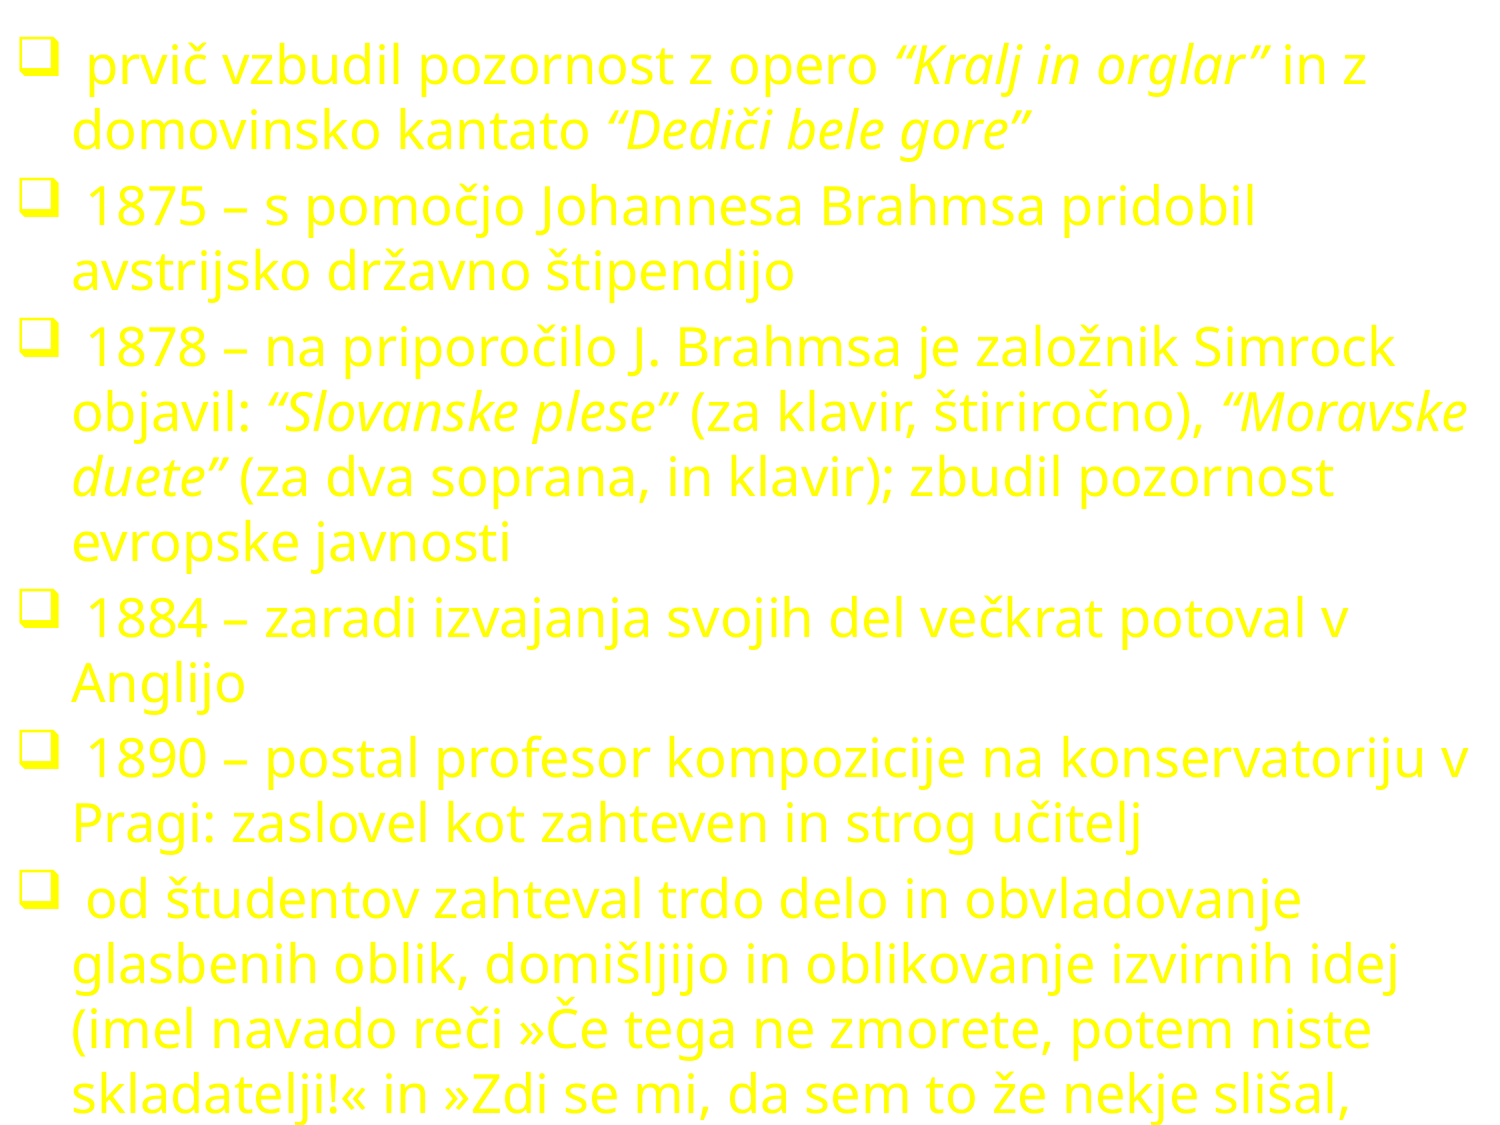

# prvič vzbudil pozornost z opero “Kralj in orglar” in z domovinsko kantato “Dediči bele gore”
 1875 – s pomočjo Johannesa Brahmsa pridobil avstrijsko državno štipendijo
 1878 – na priporočilo J. Brahmsa je založnik Simrock objavil: “Slovanske plese” (za klavir, štiriročno), “Moravske duete” (za dva soprana, in klavir); zbudil pozornost evropske javnosti
 1884 – zaradi izvajanja svojih del večkrat potoval v Anglijo
 1890 – postal profesor kompozicije na konservatoriju v Pragi: zaslovel kot zahteven in strog učitelj
 od študentov zahteval trdo delo in obvladovanje glasbenih oblik, domišljijo in oblikovanje izvirnih idej (imel navado reči »Če tega ne zmorete, potem niste skladatelji!« in »Zdi se mi, da sem to že nekje slišal, premislite še enkrat, tako kot moramo premišljevati vsi drugi!«)